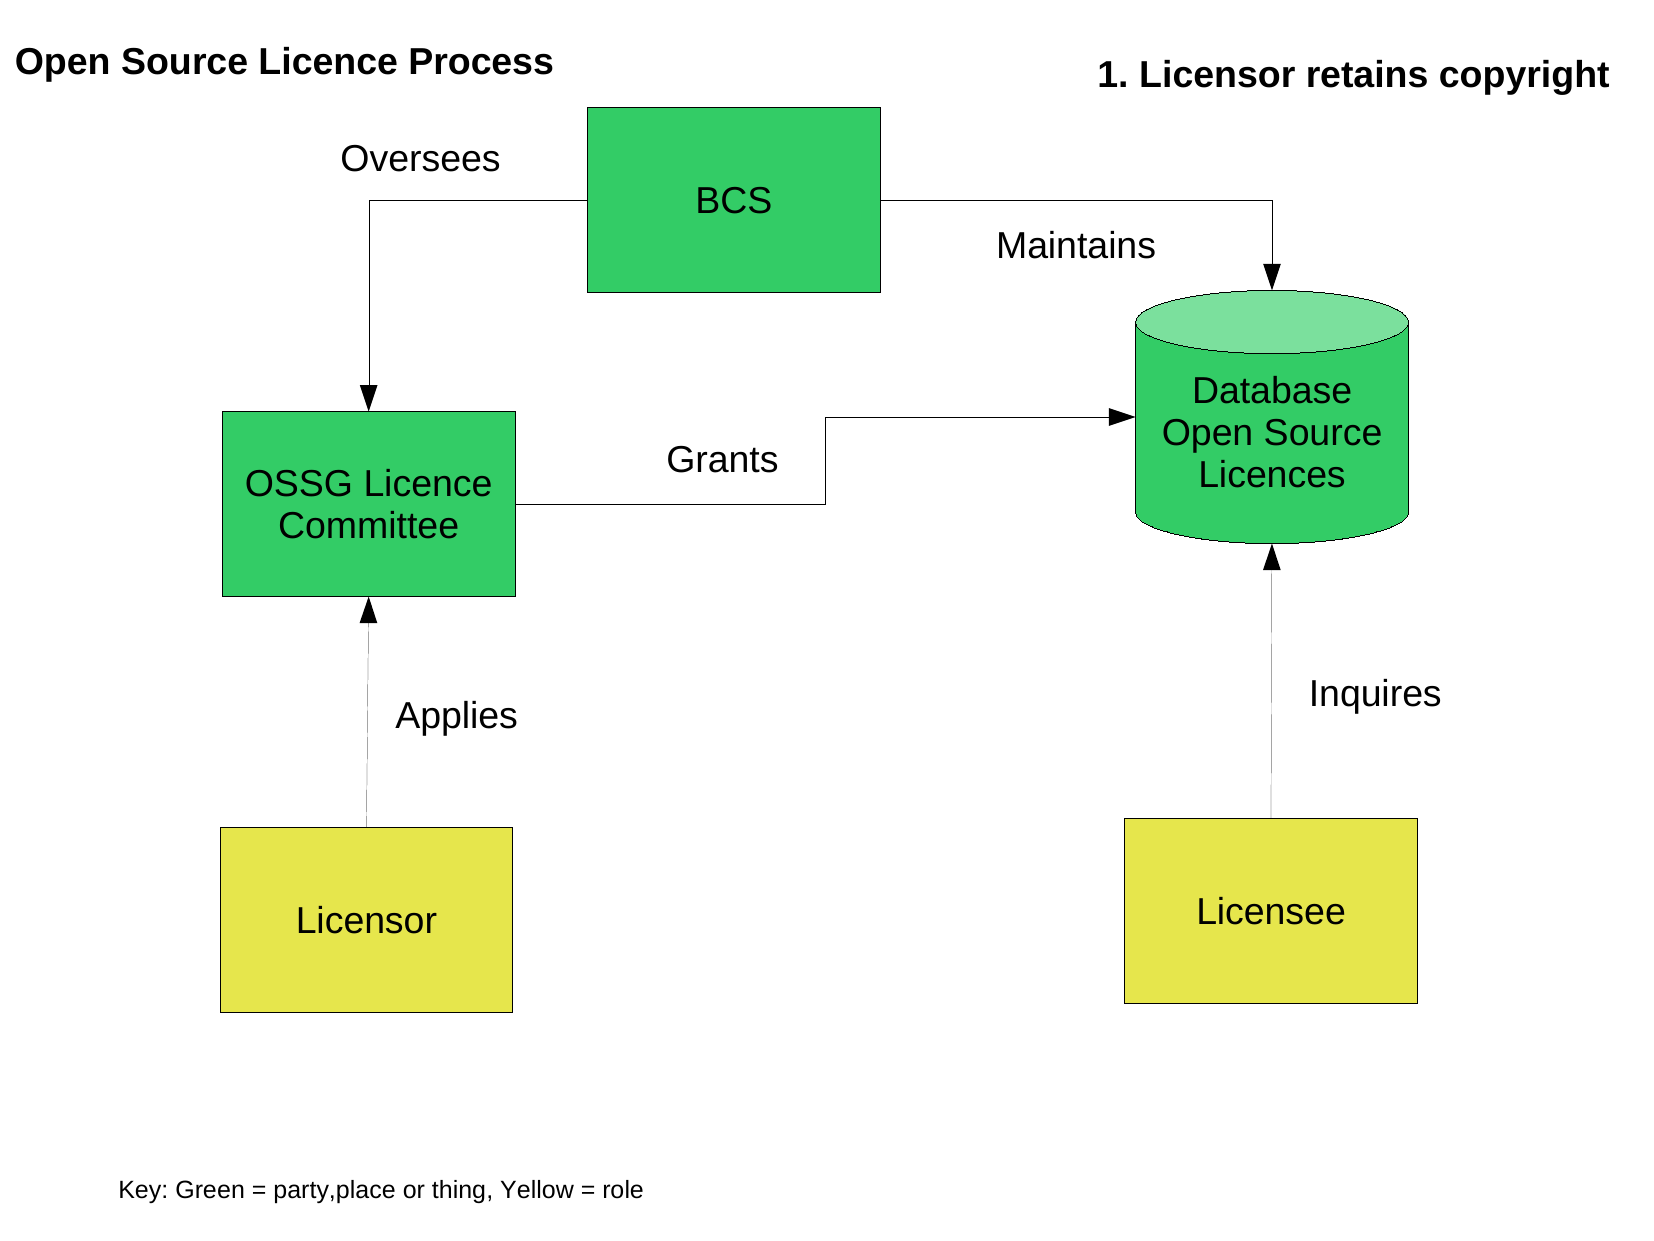

Open Source Licence Process
1. Licensor retains copyright
BCS
Oversees
Database
Open Source
Licences
OSSG Licence
Committee
Grants
Inquires
Applies
Licensee
Licensor
Key: Green = party,place or thing, Yellow = role